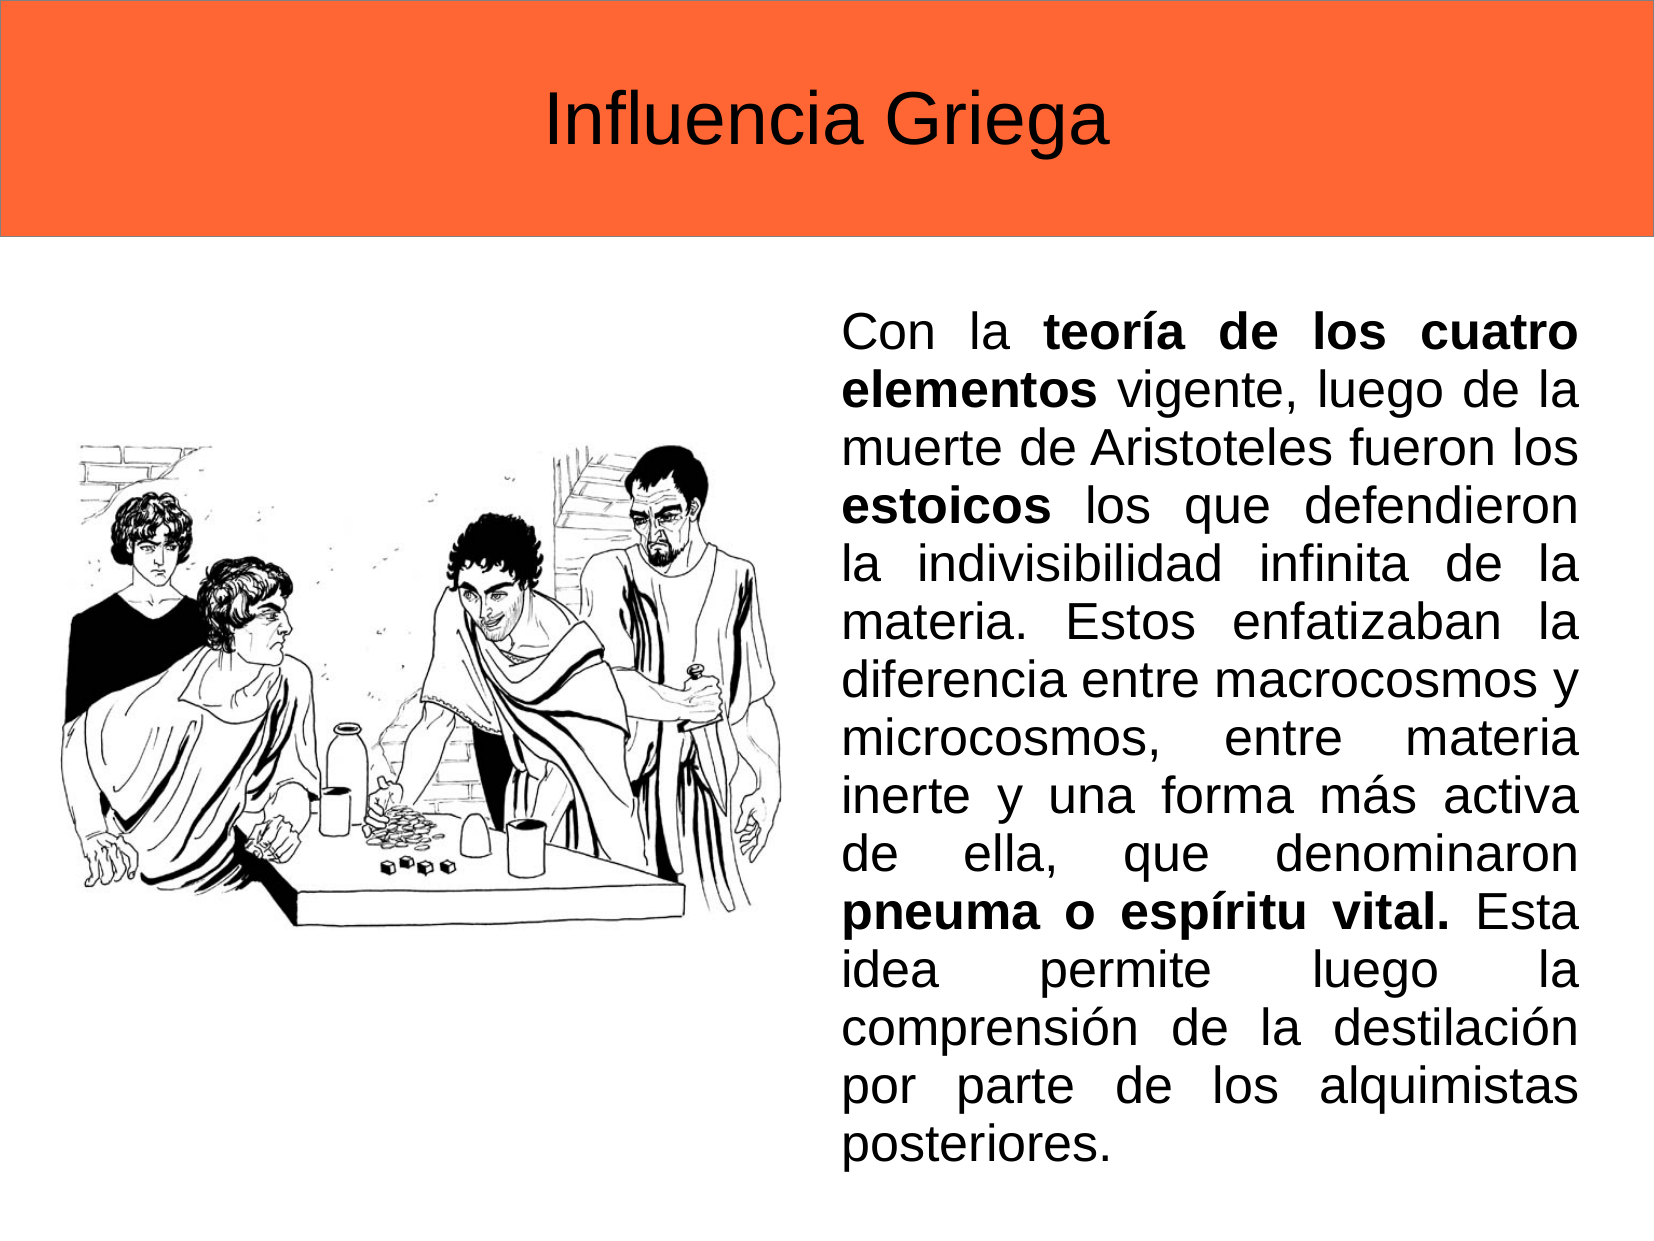

Influencia Griega
Con la teoría de los cuatro elementos vigente, luego de la muerte de Aristoteles fueron los estoicos los que defendieron la indivisibilidad infinita de la materia. Estos enfatizaban la diferencia entre macrocosmos y microcosmos, entre materia inerte y una forma más activa de ella, que denominaron pneuma o espíritu vital. Esta idea permite luego la comprensión de la destilación por parte de los alquimistas posteriores.